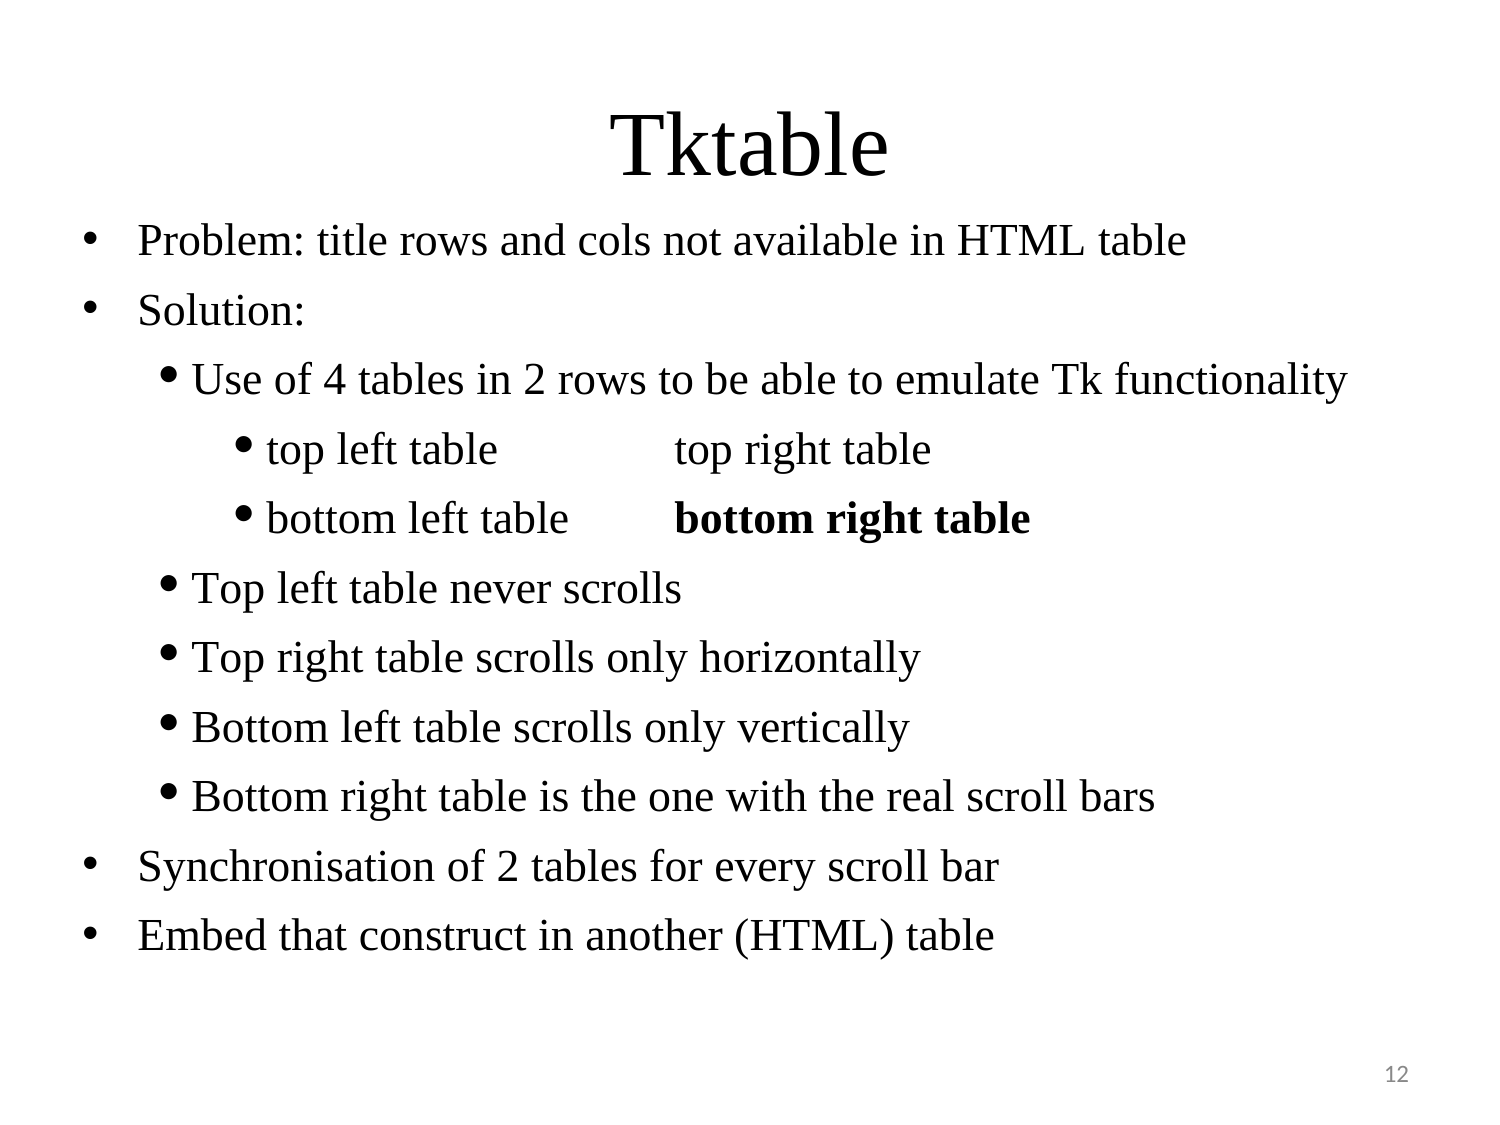

Tktable‏
Problem: title rows and cols not available in HTML table
Solution:
 Use of 4 tables in 2 rows to be able to emulate Tk functionality
 top left table			top right table
 bottom left table		bottom right table
 Top left table never scrolls
 Top right table scrolls only horizontally
 Bottom left table scrolls only vertically
 Bottom right table is the one with the real scroll bars
Synchronisation of 2 tables for every scroll bar
Embed that construct in another (HTML) table
12